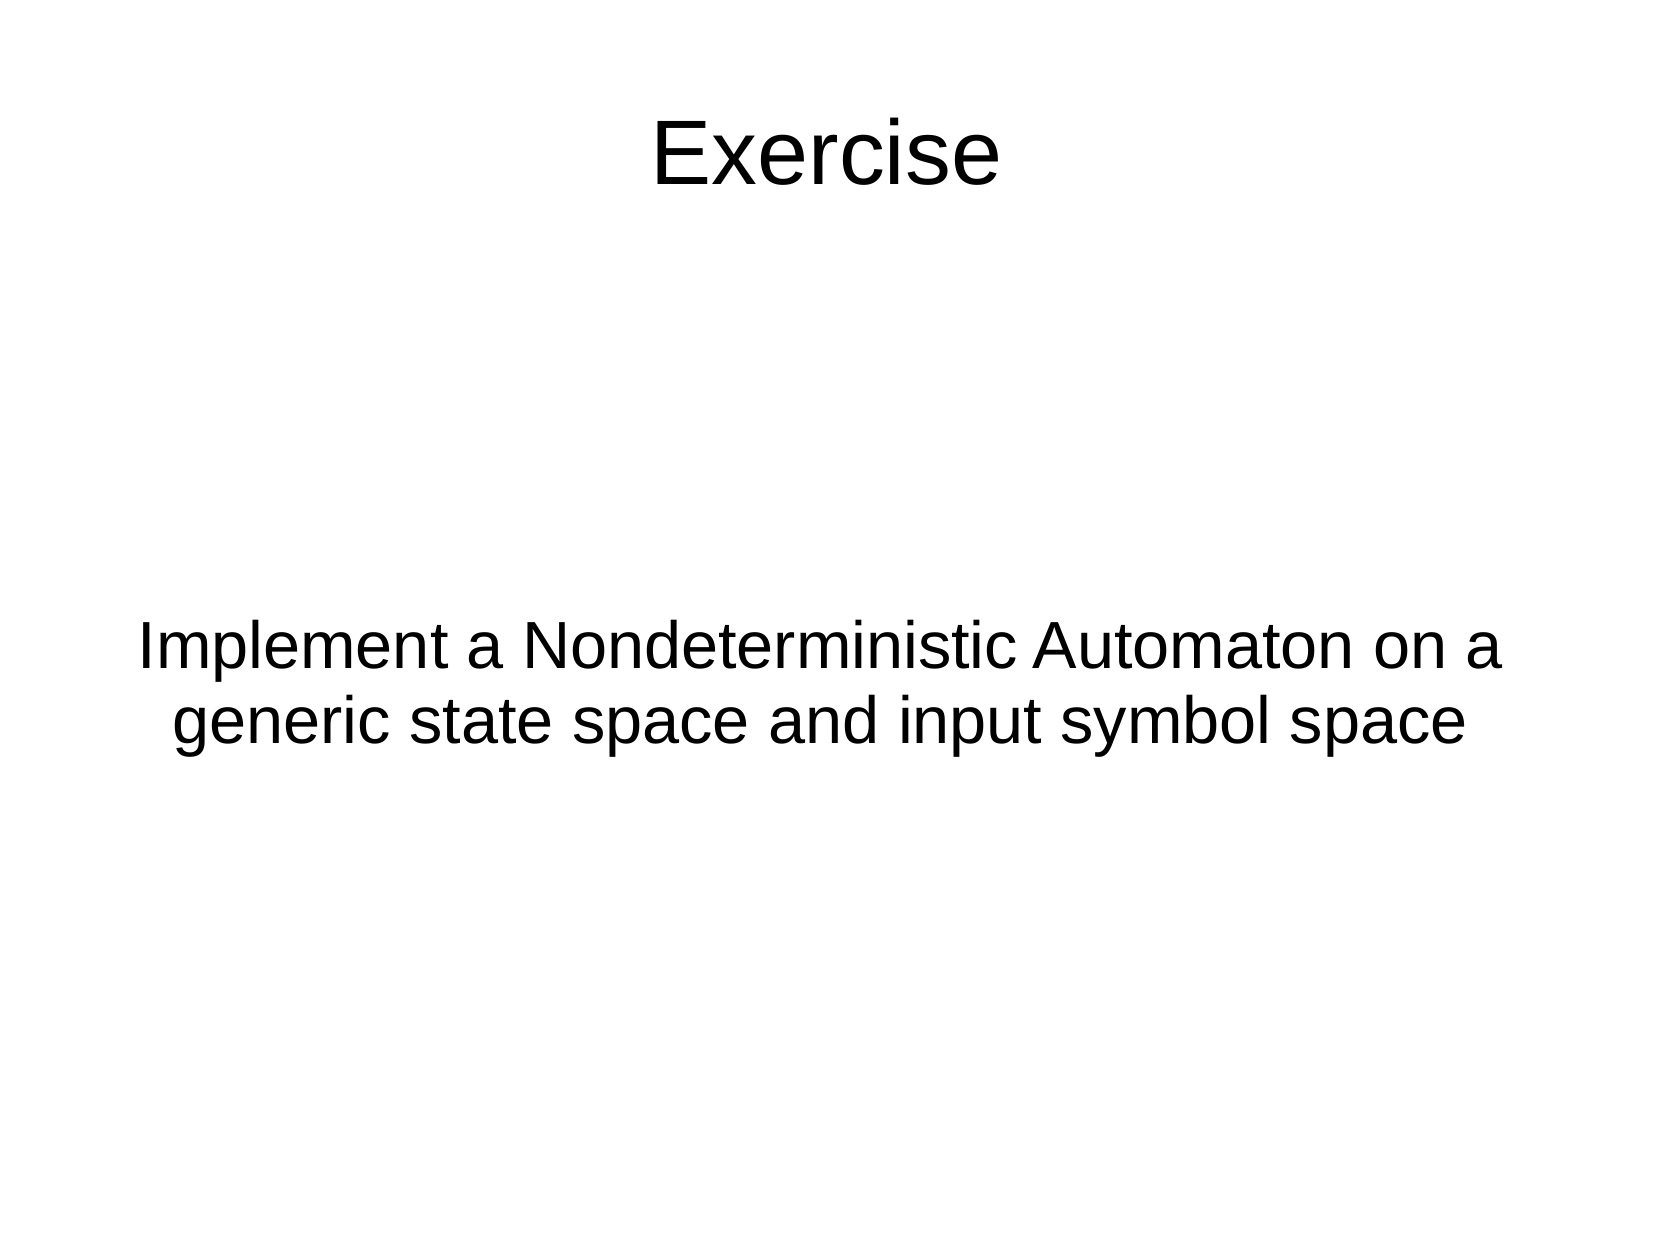

# Exercise
Implement a Nondeterministic Automaton on a generic state space and input symbol space